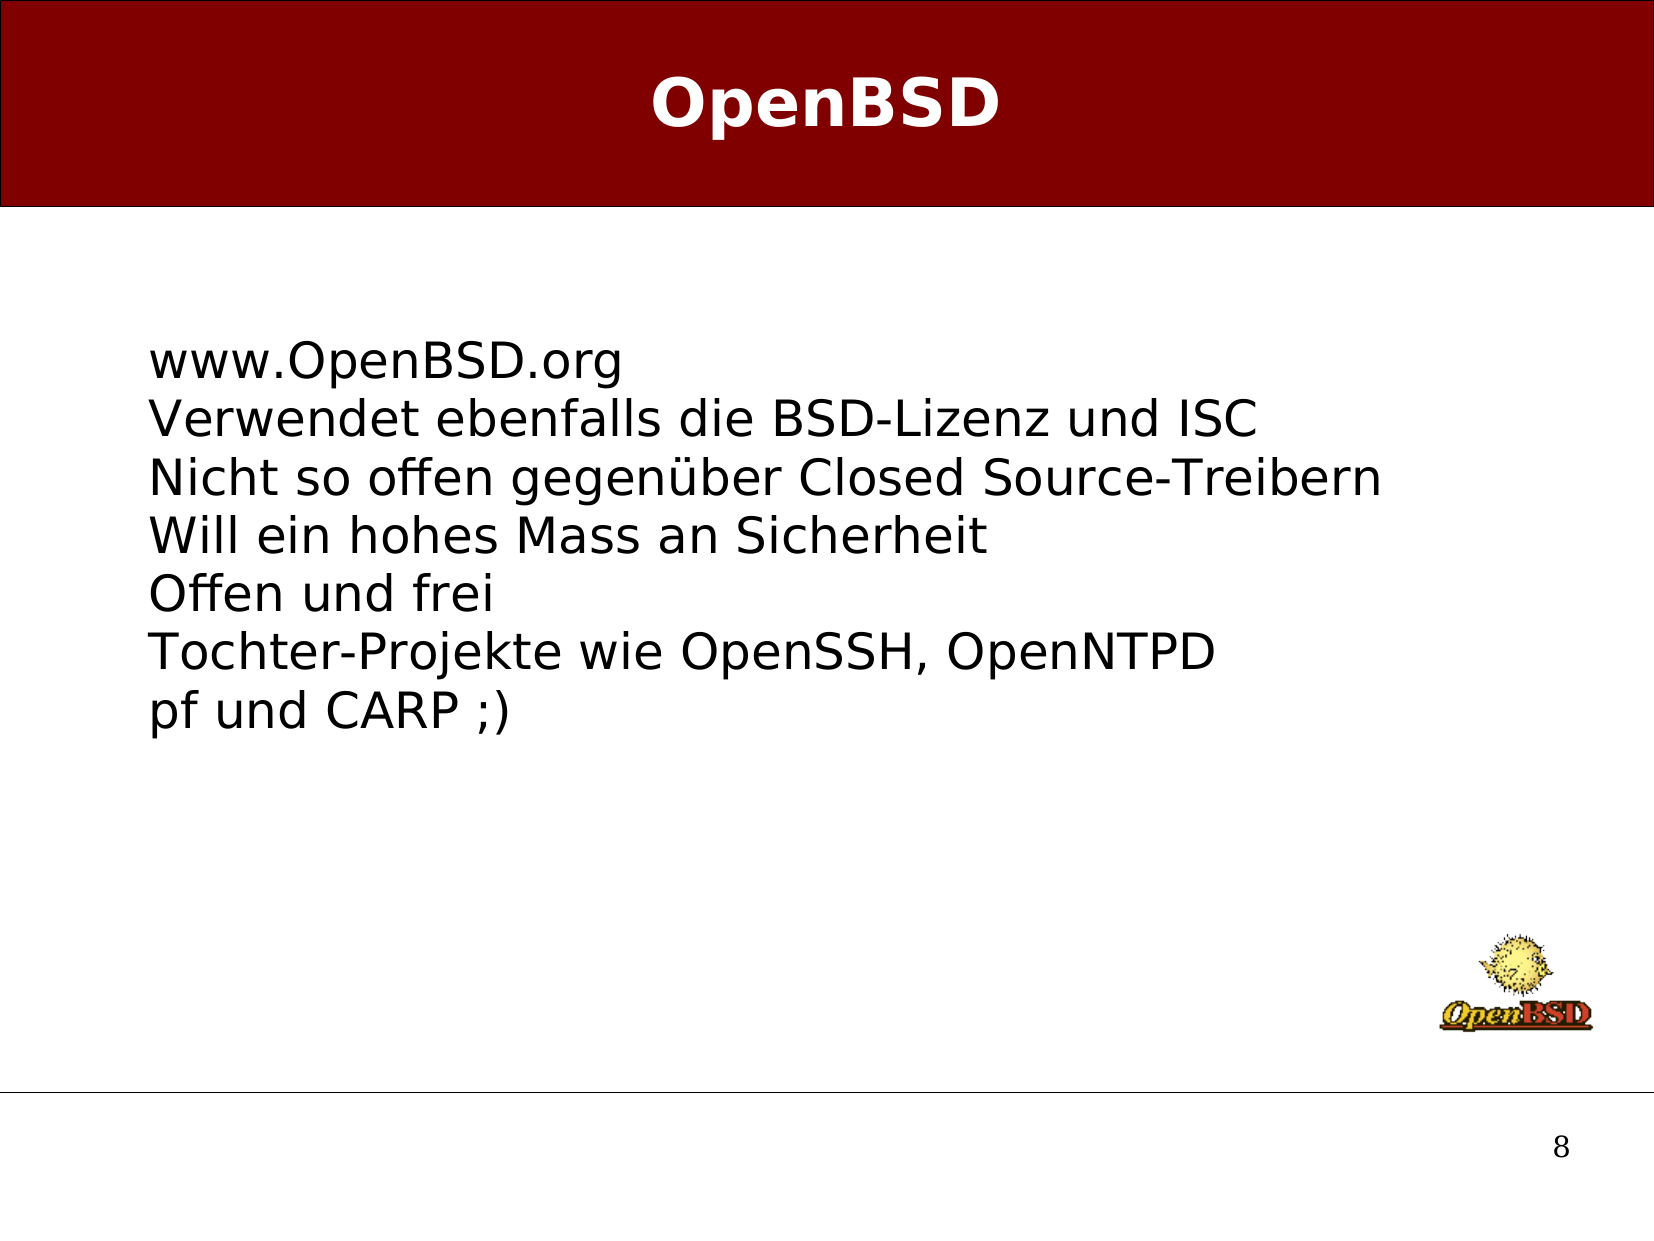

OpenBSD
 www.OpenBSD.org
 Verwendet ebenfalls die BSD-Lizenz und ISC
 Nicht so offen gegenüber Closed Source-Treibern
 Will ein hohes Mass an Sicherheit
 Offen und frei
 Tochter-Projekte wie OpenSSH, OpenNTPD
 pf und CARP ;)
8